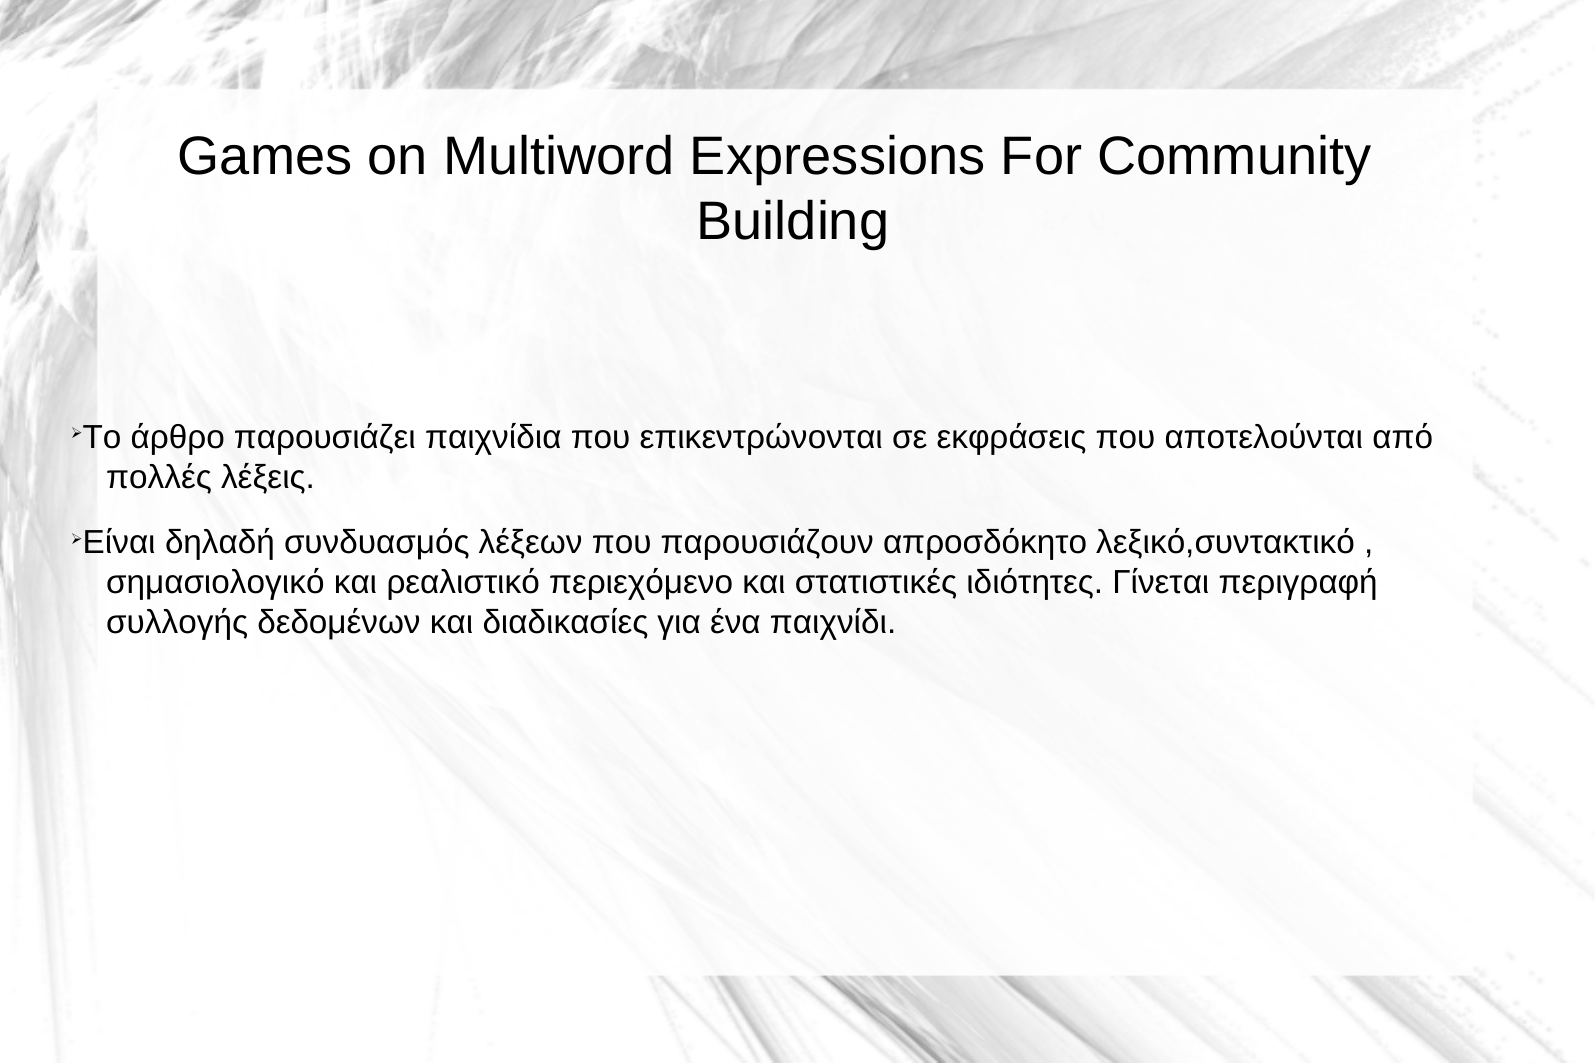

# Games on Multiword Expressions For Community Building
Το άρθρο παρουσιάζει παιχνίδια που επικεντρώνονται σε εκφράσεις που αποτελούνται από πολλές λέξεις.
Είναι δηλαδή συνδυασμός λέξεων που παρουσιάζουν απροσδόκητο λεξικό,συντακτικό , σημασιολογικό και ρεαλιστικό περιεχόμενο και στατιστικές ιδιότητες. Γίνεται περιγραφή συλλογής δεδομένων και διαδικασίες για ένα παιχνίδι.